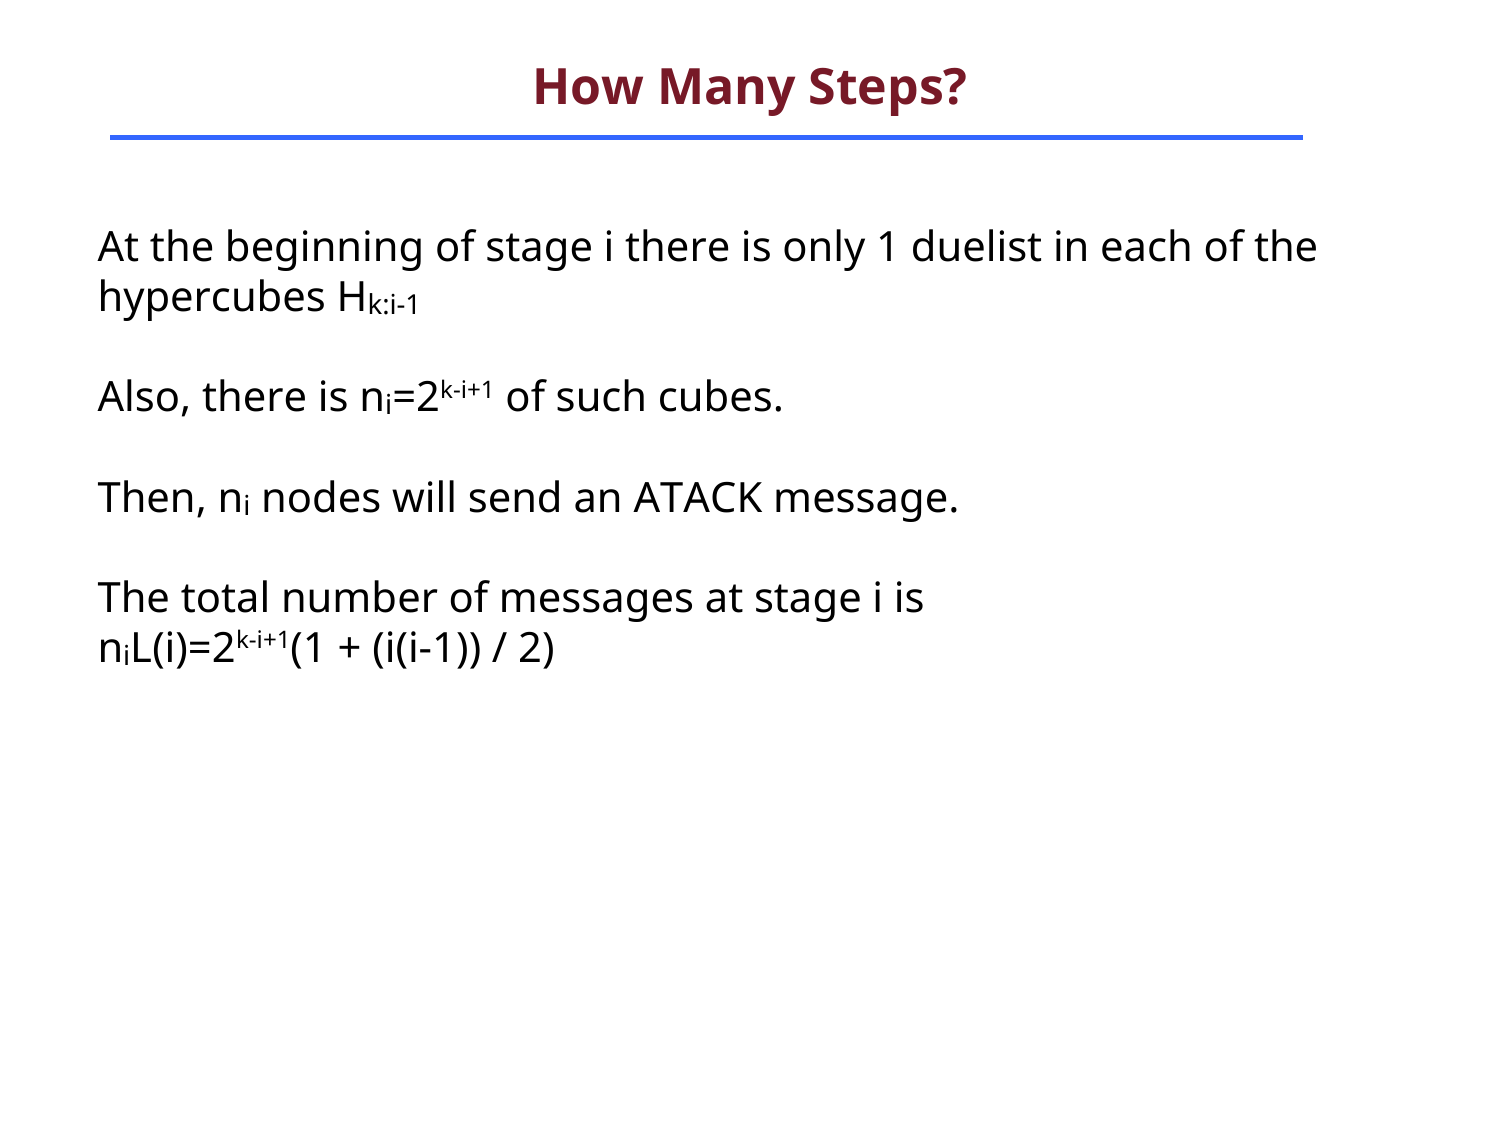

# How Many Steps?
At the beginning of stage i there is only 1 duelist in each of the hypercubes Hk:i-1
Also, there is ni=2k-i+1 of such cubes.
Then, ni nodes will send an ATACK message.
The total number of messages at stage i is
niL(i)=2k-i+1(1 + (i(i-1)) / 2)
Paola Flocchini